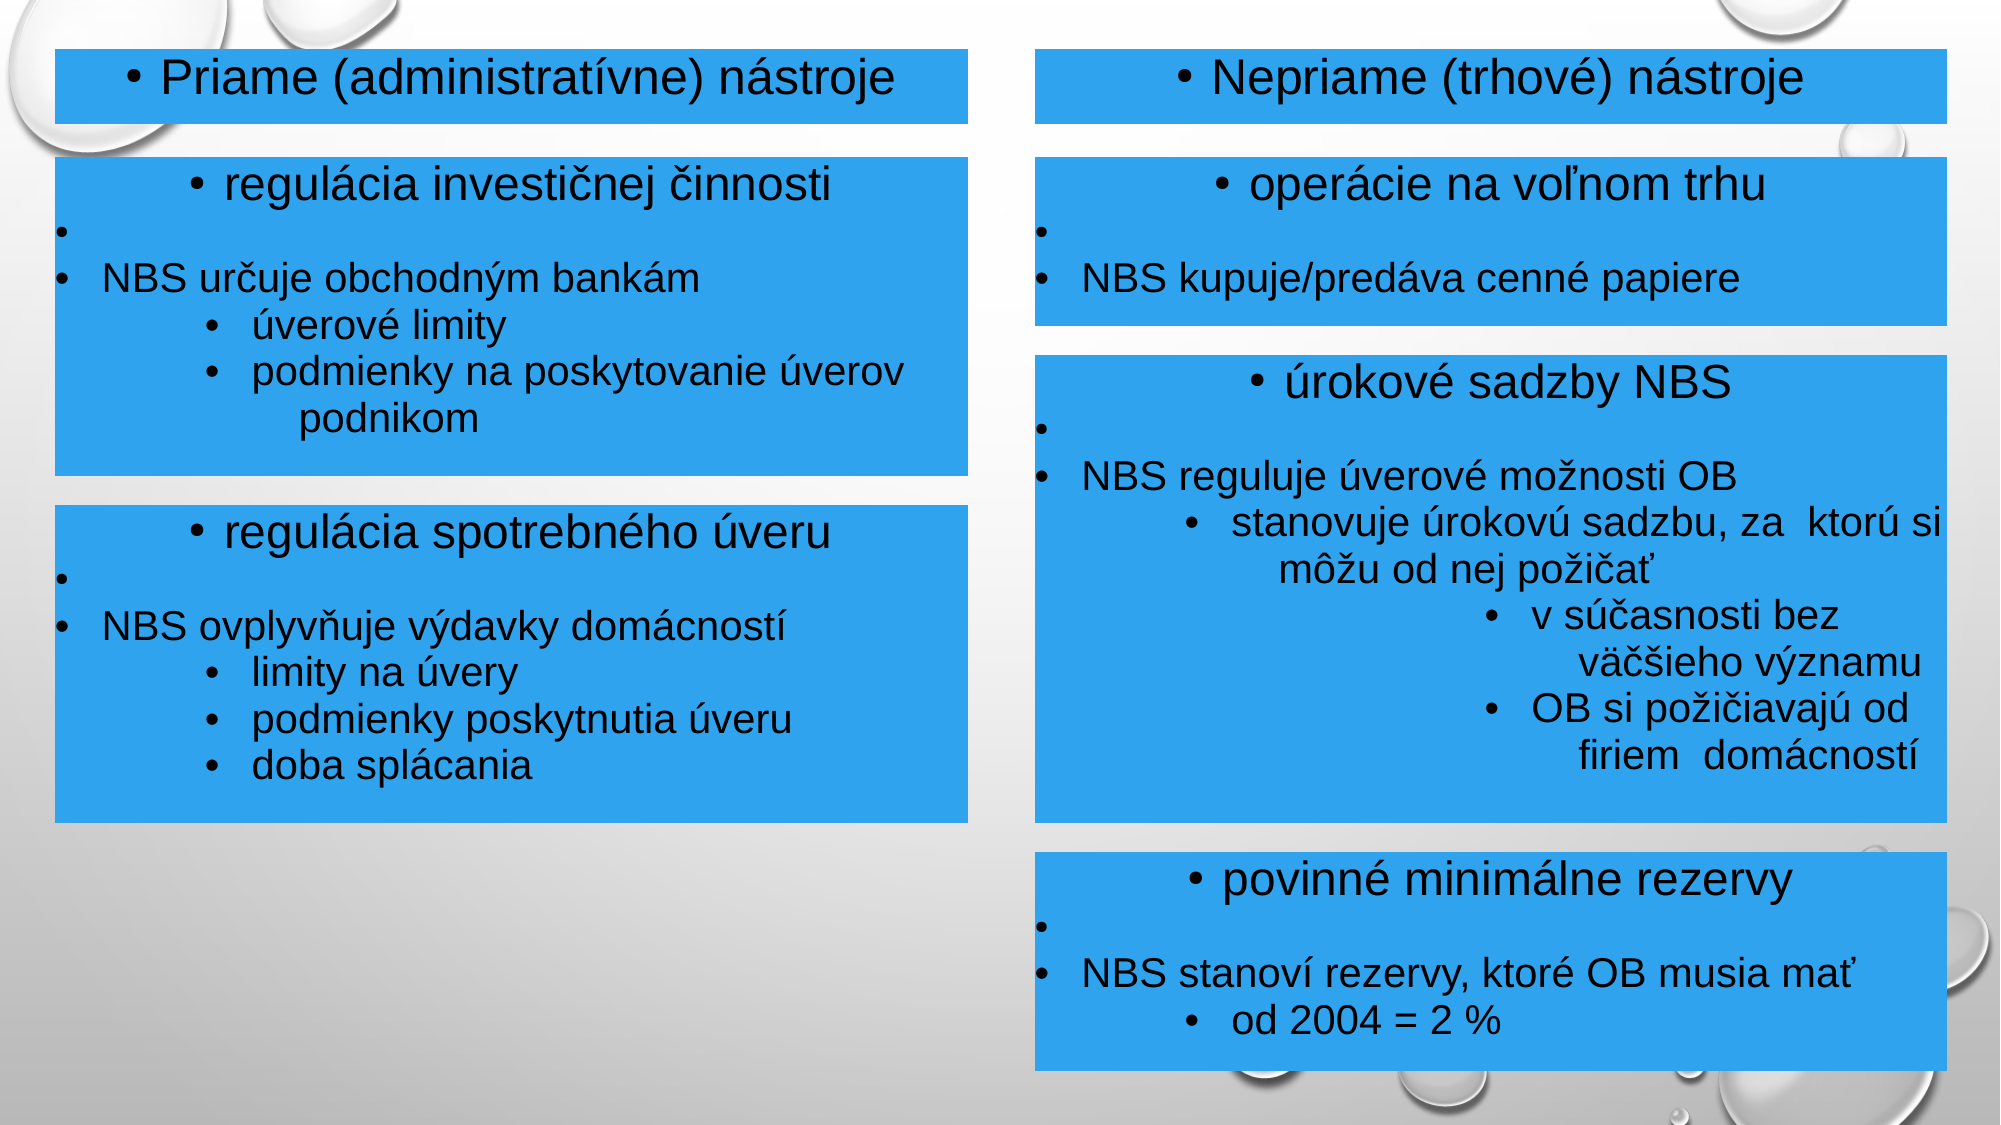

| Priame (administratívne) nástroje |
| --- |
| Nepriame (trhové) nástroje |
| --- |
| regulácia investičnej činnosti NBS určuje obchodným bankám úverové limity podmienky na poskytovanie úverov podnikom |
| --- |
| operácie na voľnom trhu NBS kupuje/predáva cenné papiere |
| --- |
| úrokové sadzby NBS NBS reguluje úverové možnosti OB stanovuje úrokovú sadzbu, za ktorú si môžu od nej požičať v súčasnosti bez väčšieho významu OB si požičiavajú od firiem domácností |
| --- |
| regulácia spotrebného úveru NBS ovplyvňuje výdavky domácností limity na úvery podmienky poskytnutia úveru doba splácania |
| --- |
| povinné minimálne rezervy NBS stanoví rezervy, ktoré OB musia mať od 2004 = 2 % |
| --- |